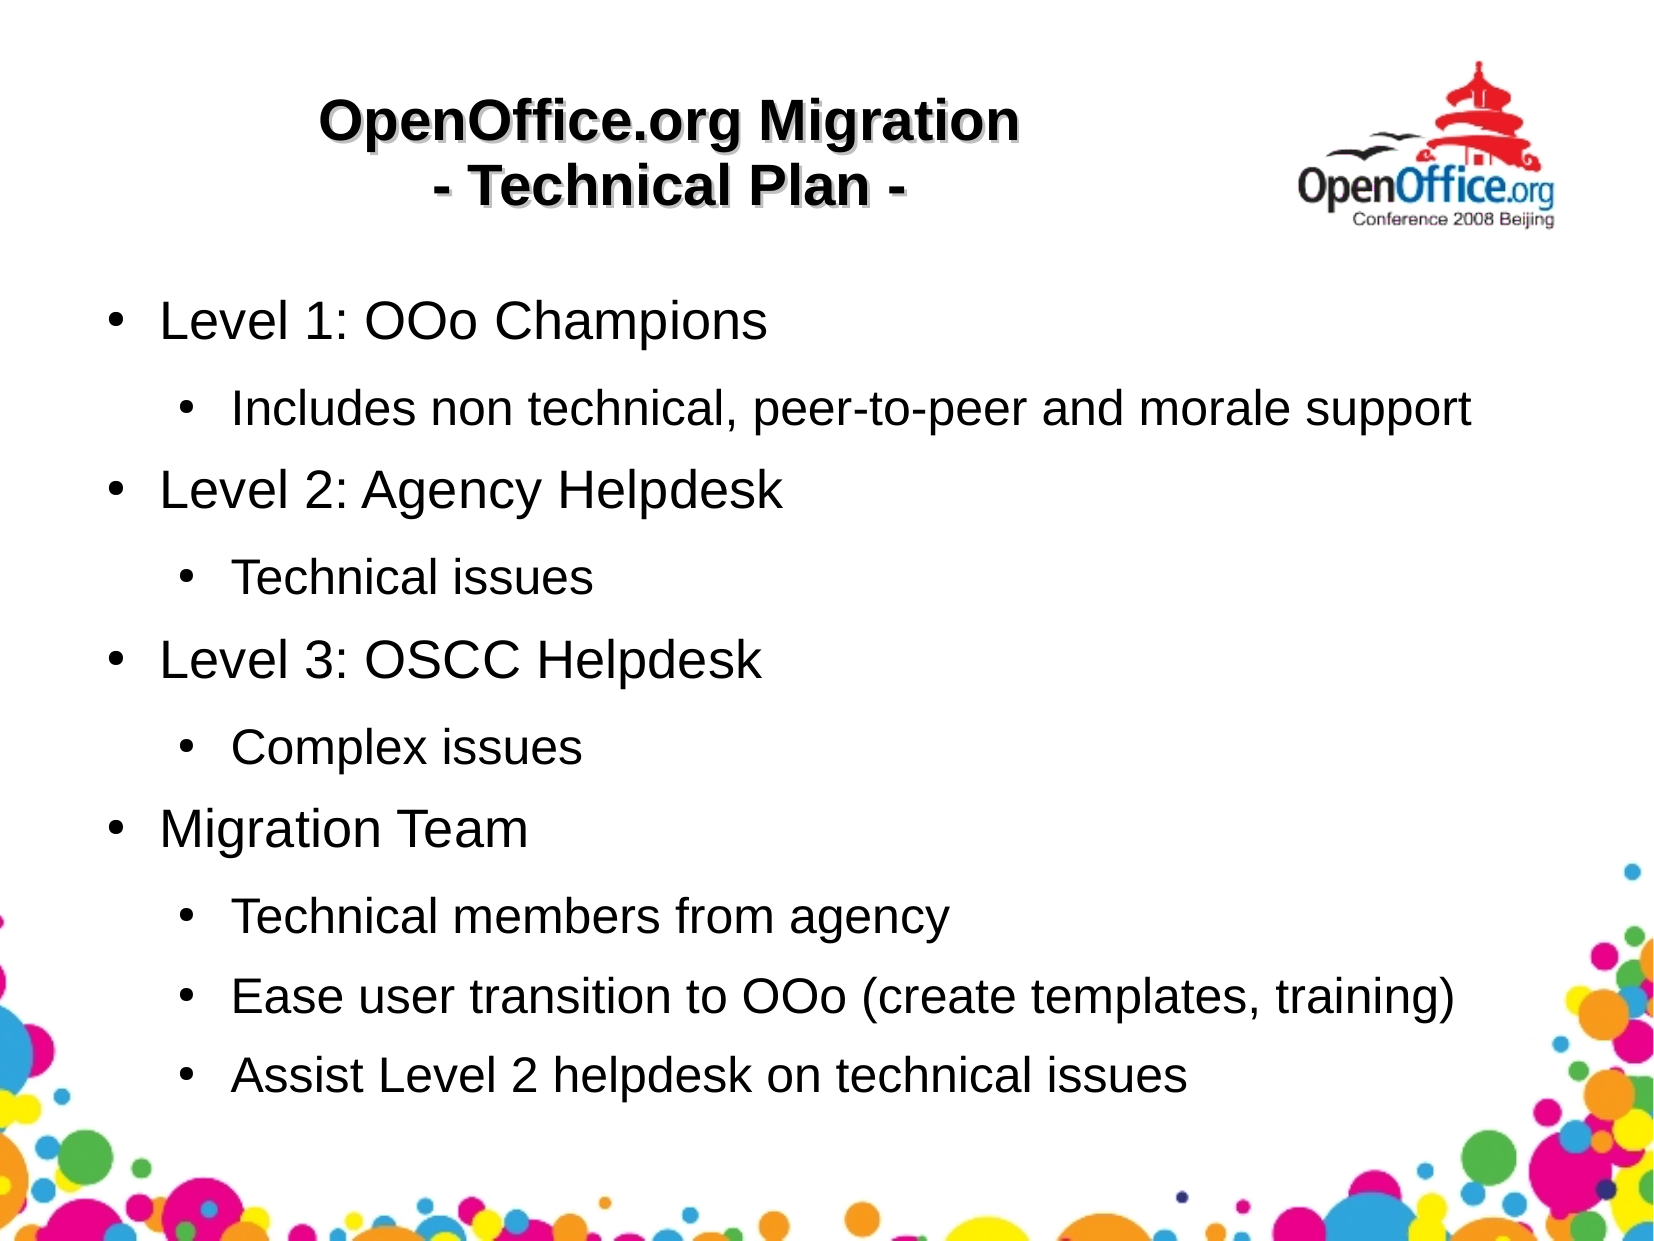

# OpenOffice.org Migration - Technical Plan -
Level 1: OOo Champions
Includes non technical, peer-to-peer and morale support
Level 2: Agency Helpdesk
Technical issues
Level 3: OSCC Helpdesk
Complex issues
Migration Team
Technical members from agency
Ease user transition to OOo (create templates, training)
Assist Level 2 helpdesk on technical issues